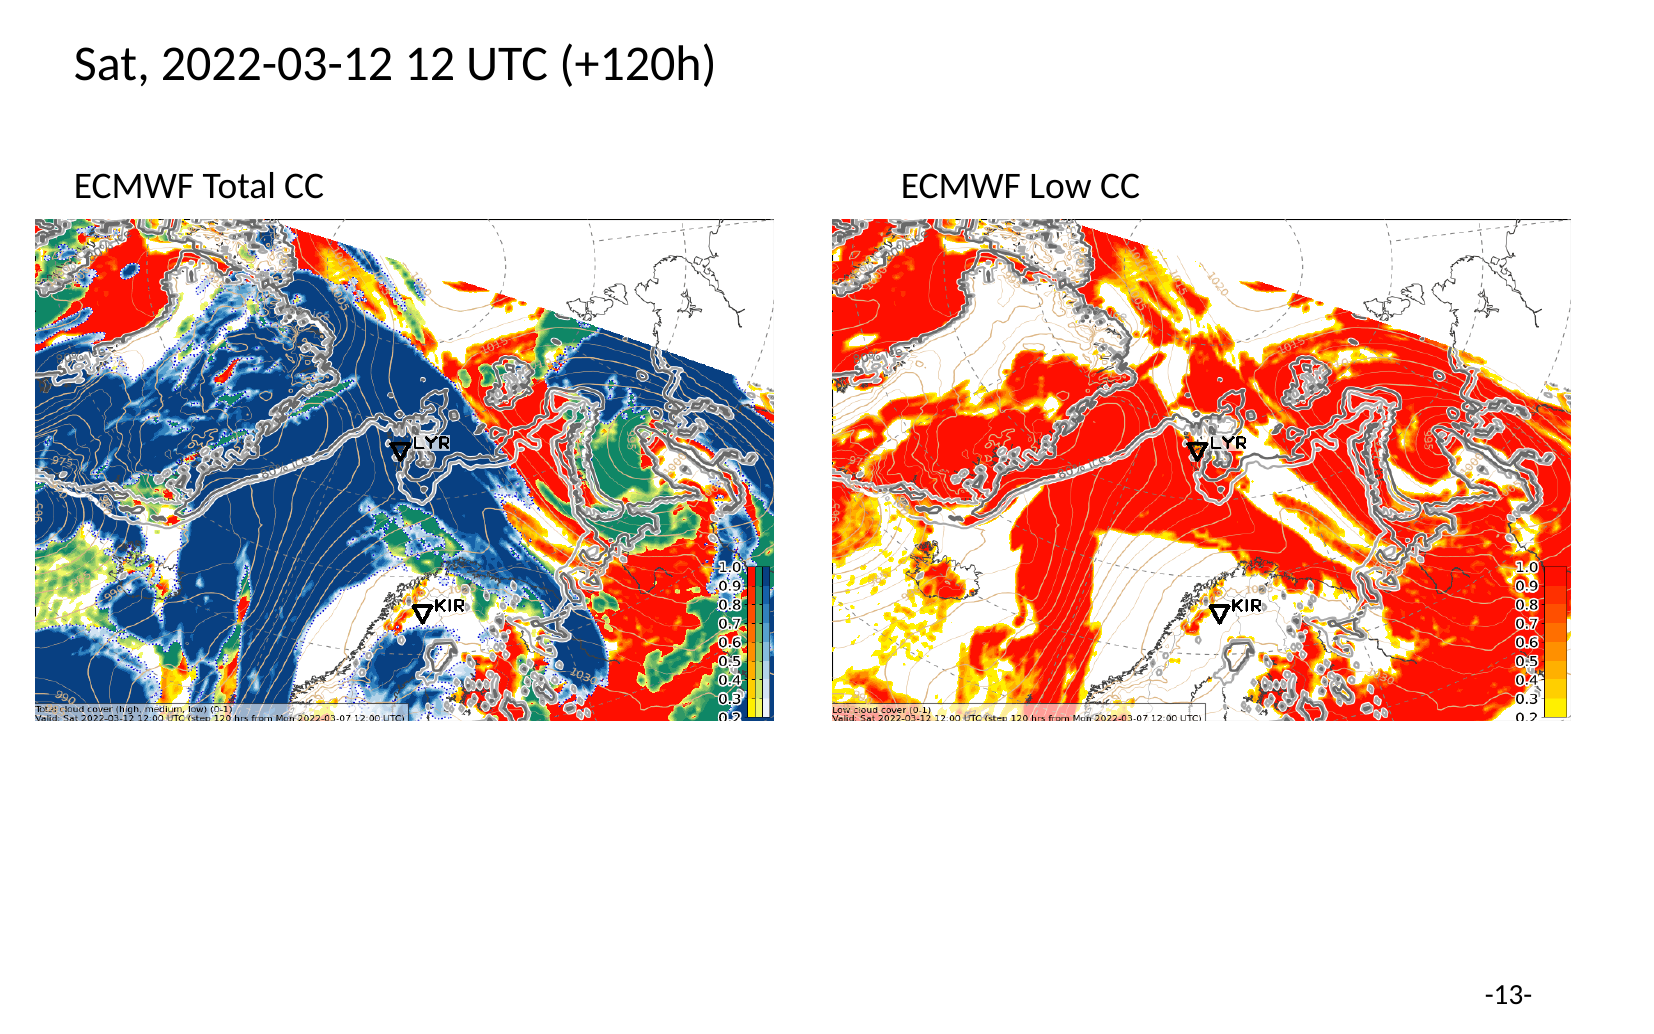

Sat, 2022-03-12 12 UTC (+120h)
ECMWF Total CC
ECMWF Low CC